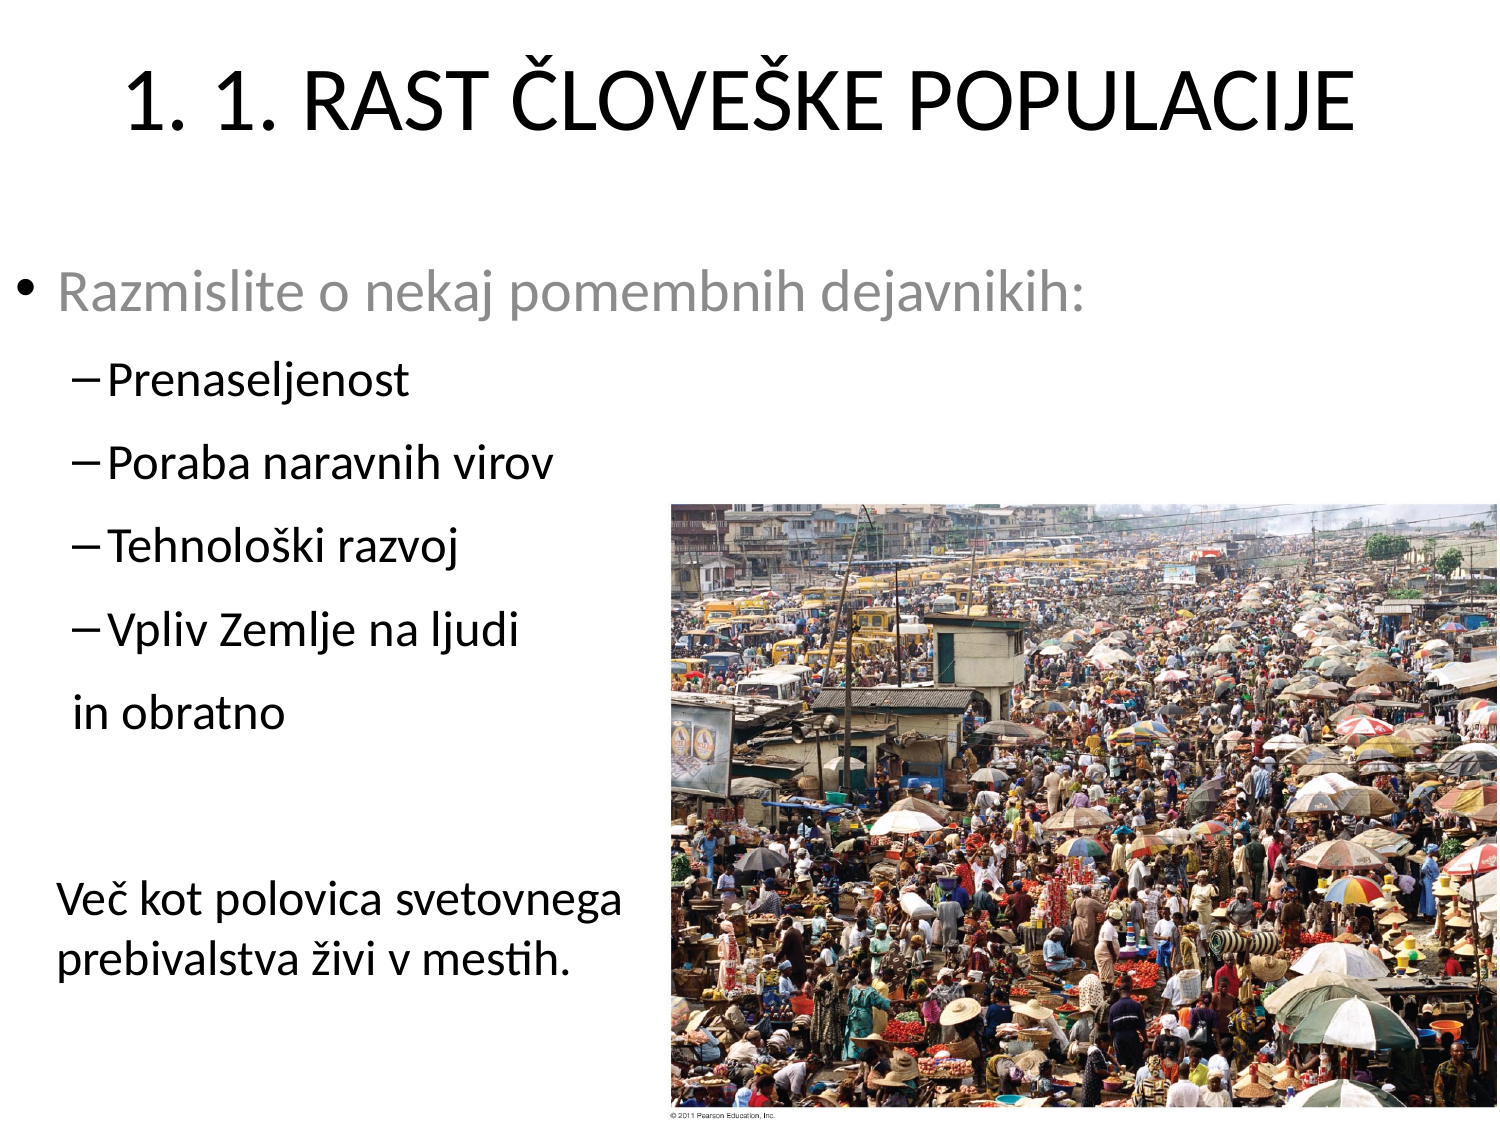

# 1. 1. RAST ČLOVEŠKE POPULACIJE
Razmislite o nekaj pomembnih dejavnikih:
Prenaseljenost
Poraba naravnih virov
Tehnološki razvoj
Vpliv Zemlje na ljudi
 	in obratno
Več kot polovica svetovnega prebivalstva živi v mestih.